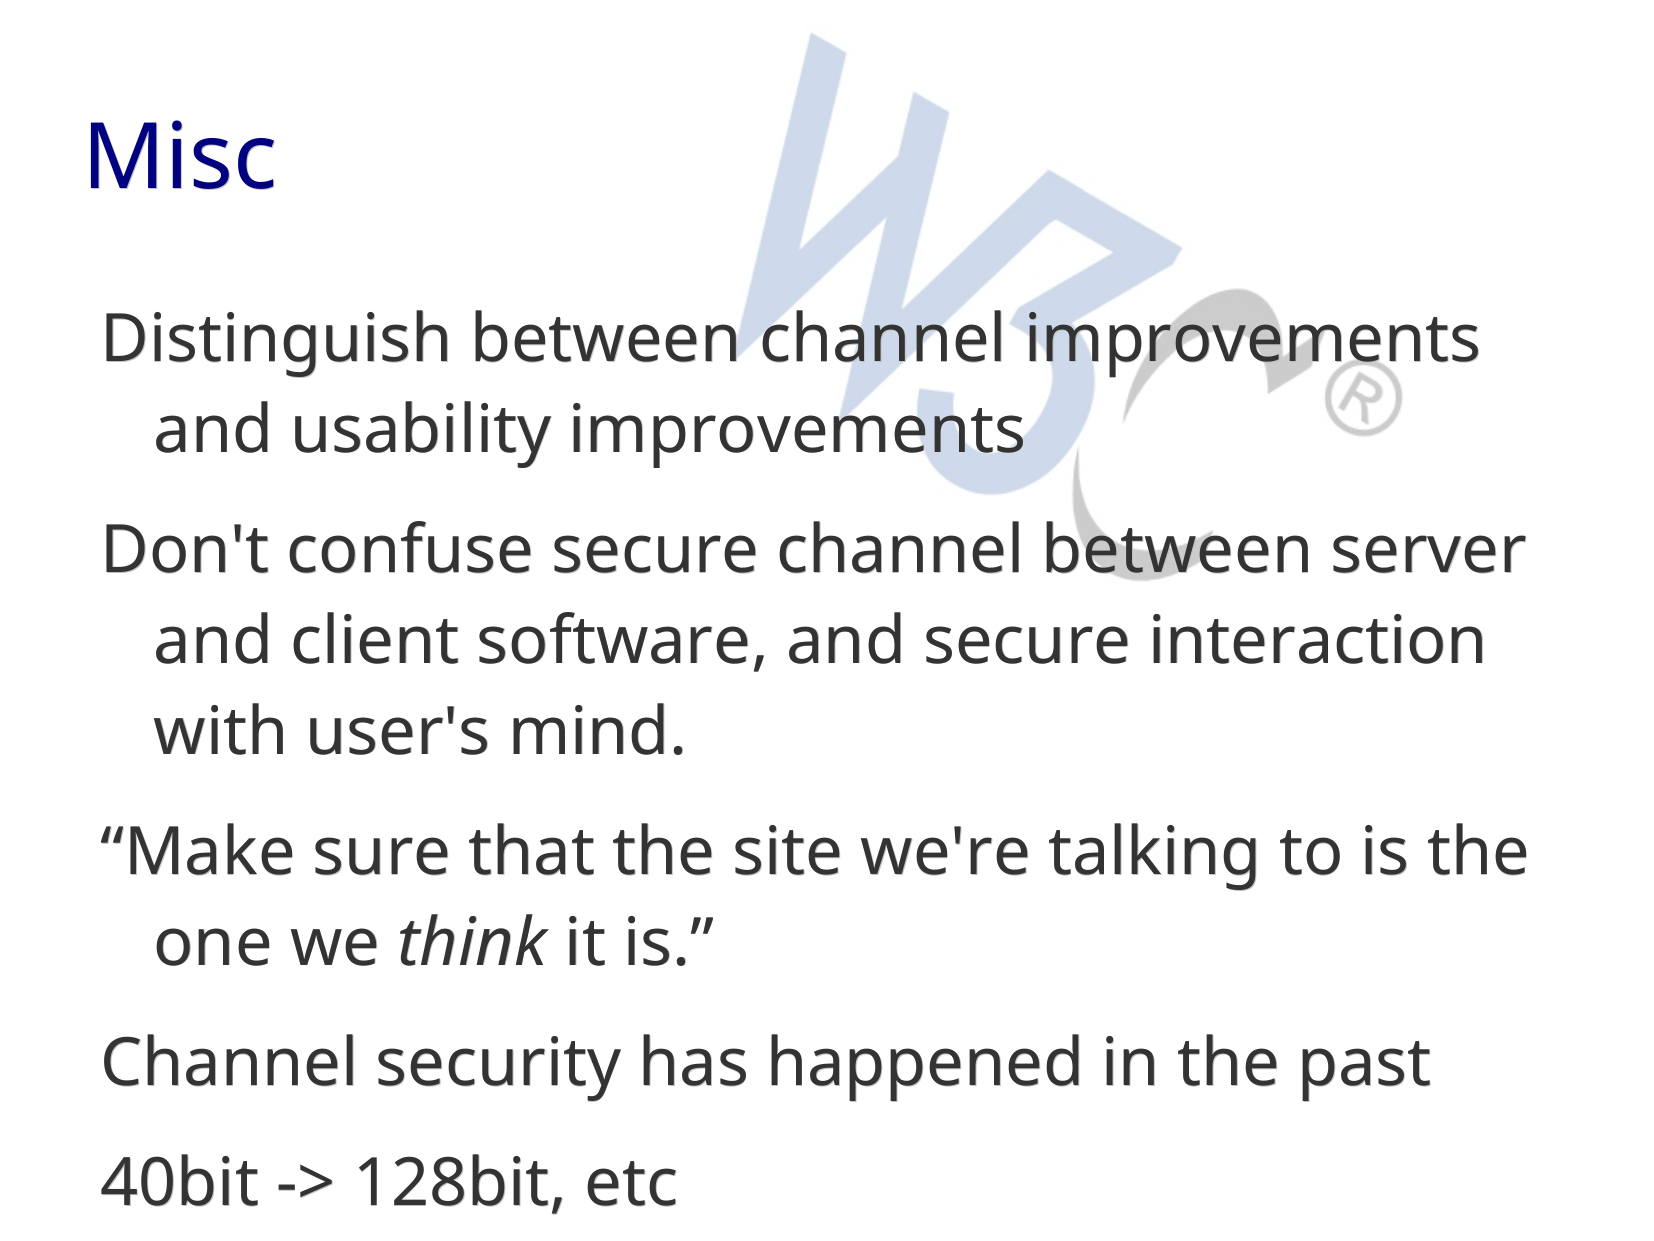

# Misc
Distinguish between channel improvements and usability improvements
Don't confuse secure channel between server and client software, and secure interaction with user's mind.
“Make sure that the site we're talking to is the one we think it is.”
Channel security has happened in the past
40bit -> 128bit, etc